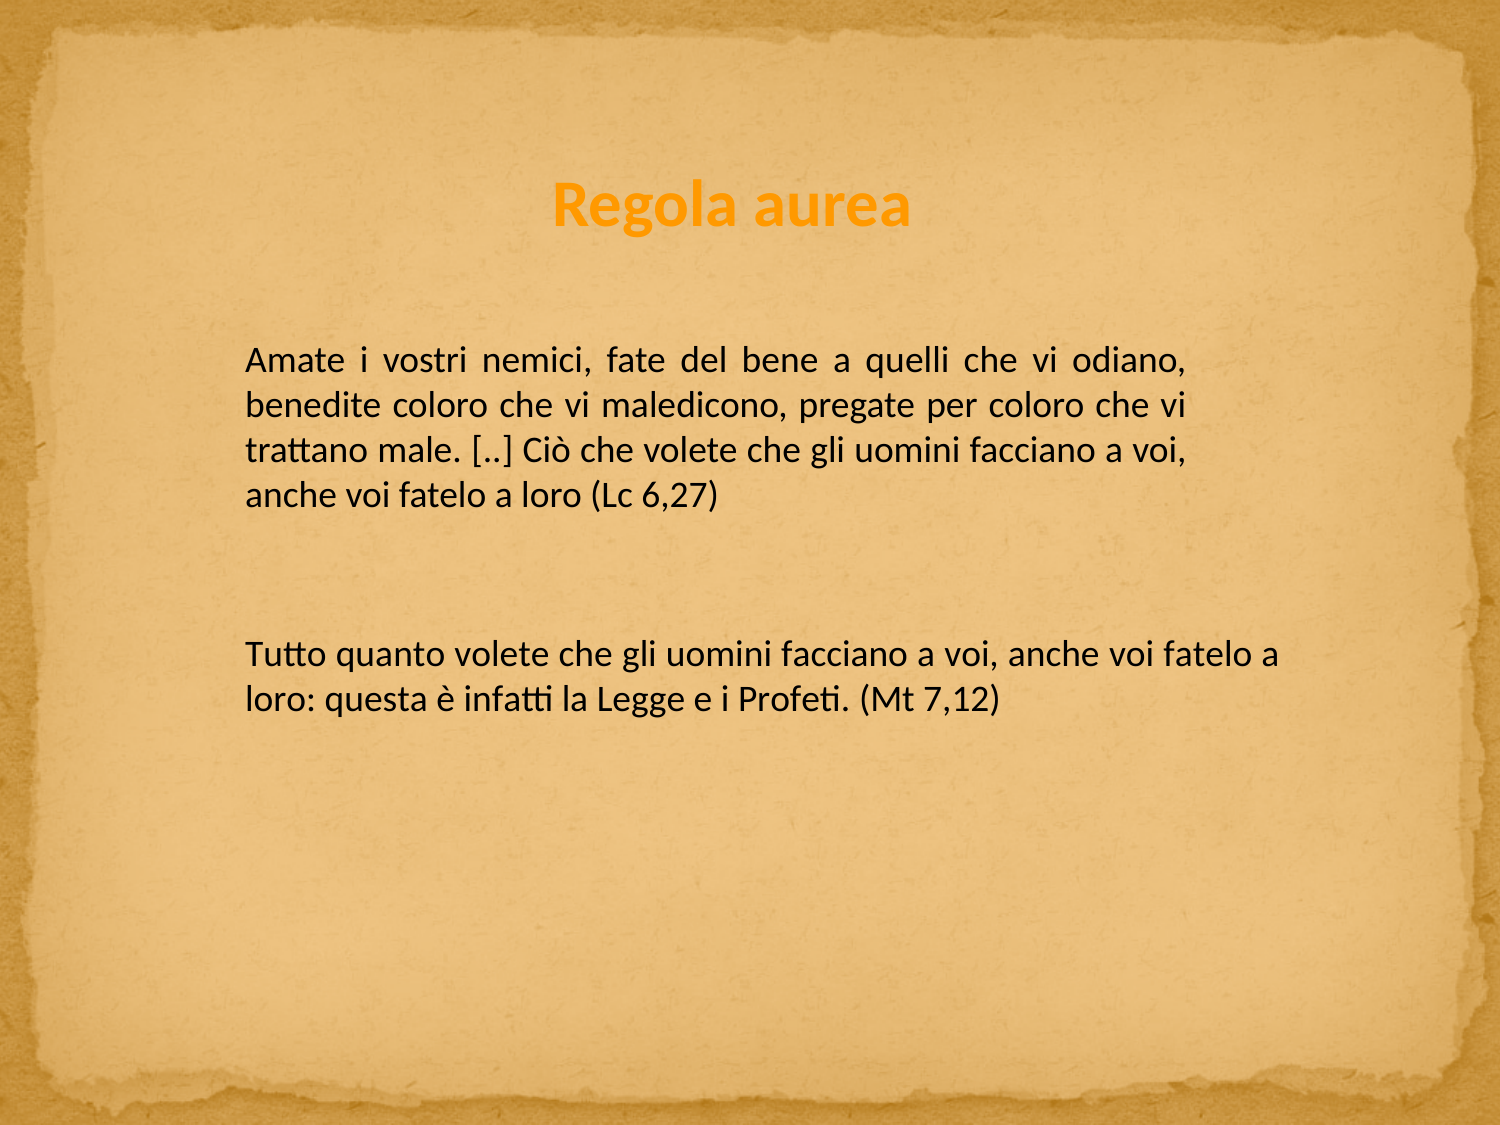

Regola aurea
Amate i vostri nemici, fate del bene a quelli che vi odiano, benedite coloro che vi maledicono, pregate per coloro che vi trattano male. [..] Ciò che volete che gli uomini facciano a voi, anche voi fatelo a loro (Lc 6,27)
Tutto quanto volete che gli uomini facciano a voi, anche voi fatelo a loro: questa è infatti la Legge e i Profeti. (Mt 7,12)